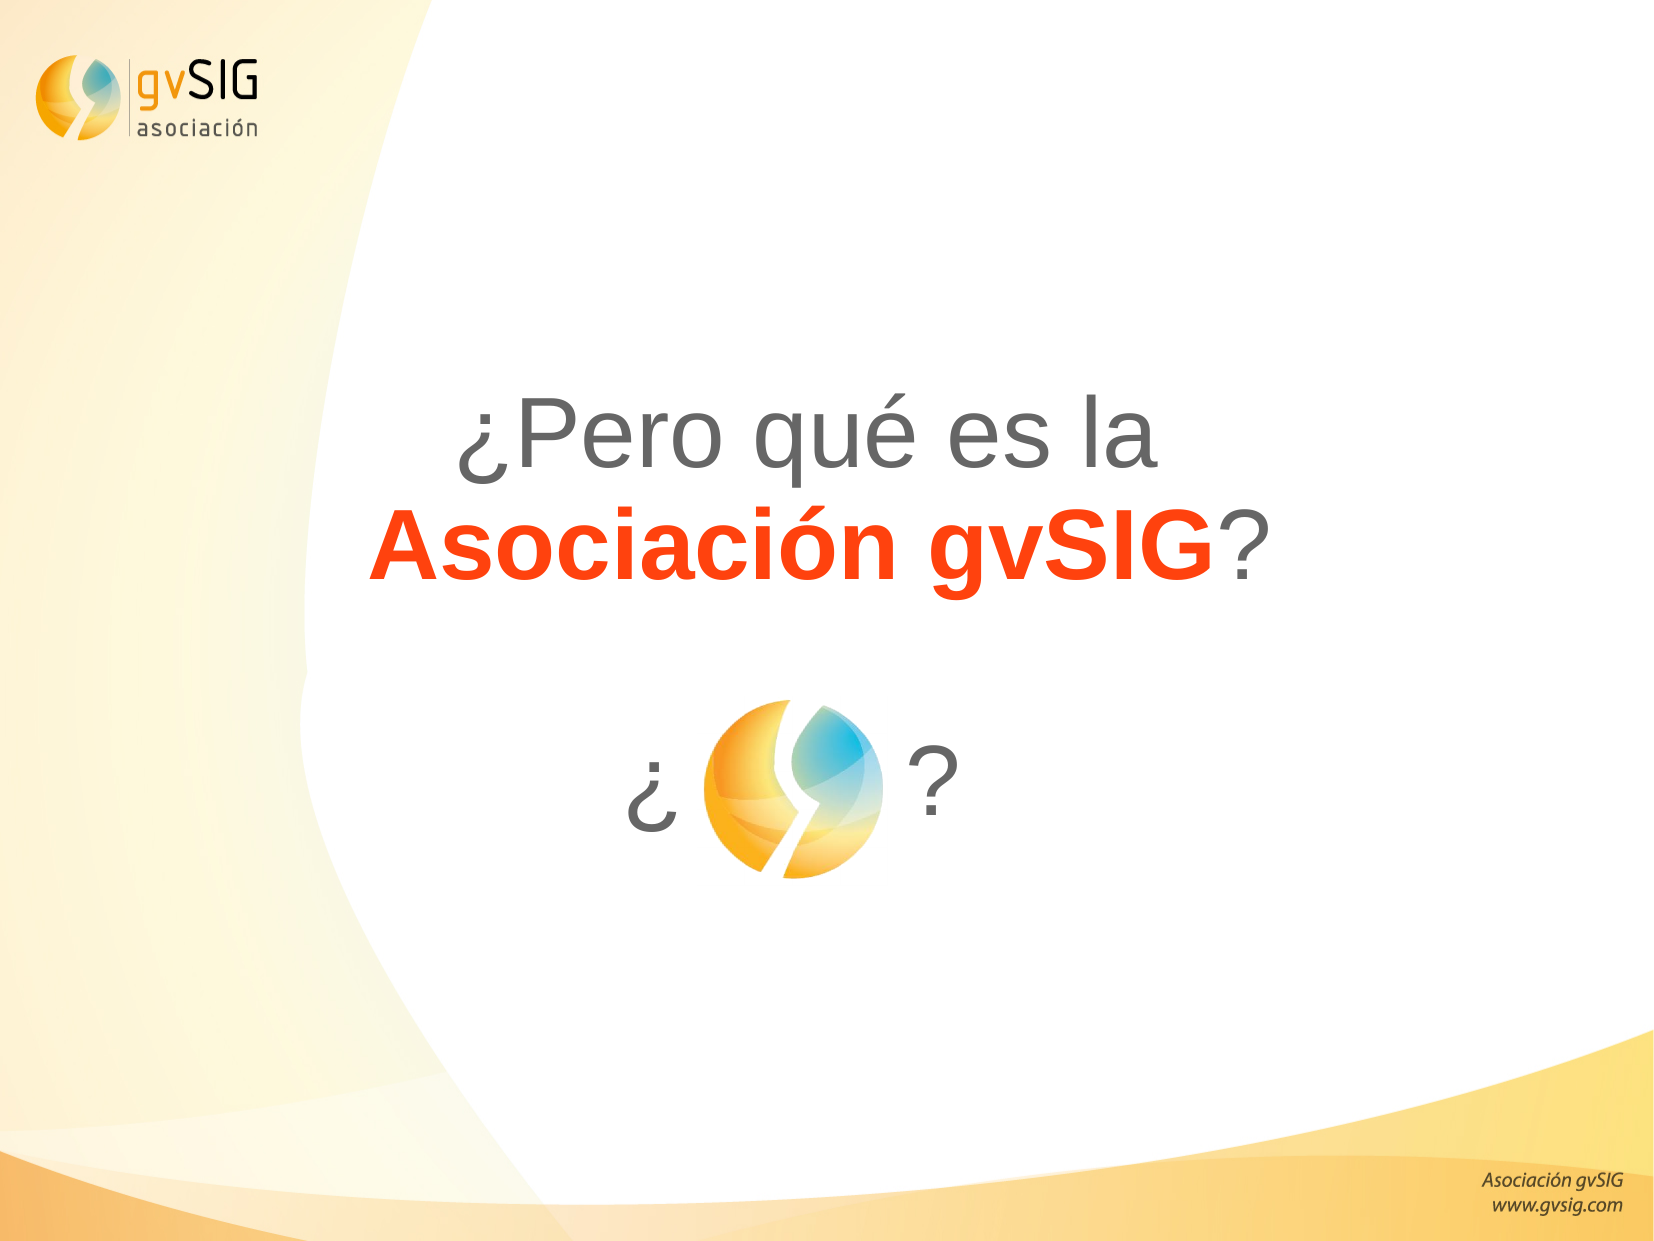

¿Pero qué es la
 Asociación gvSIG?
¿ ?